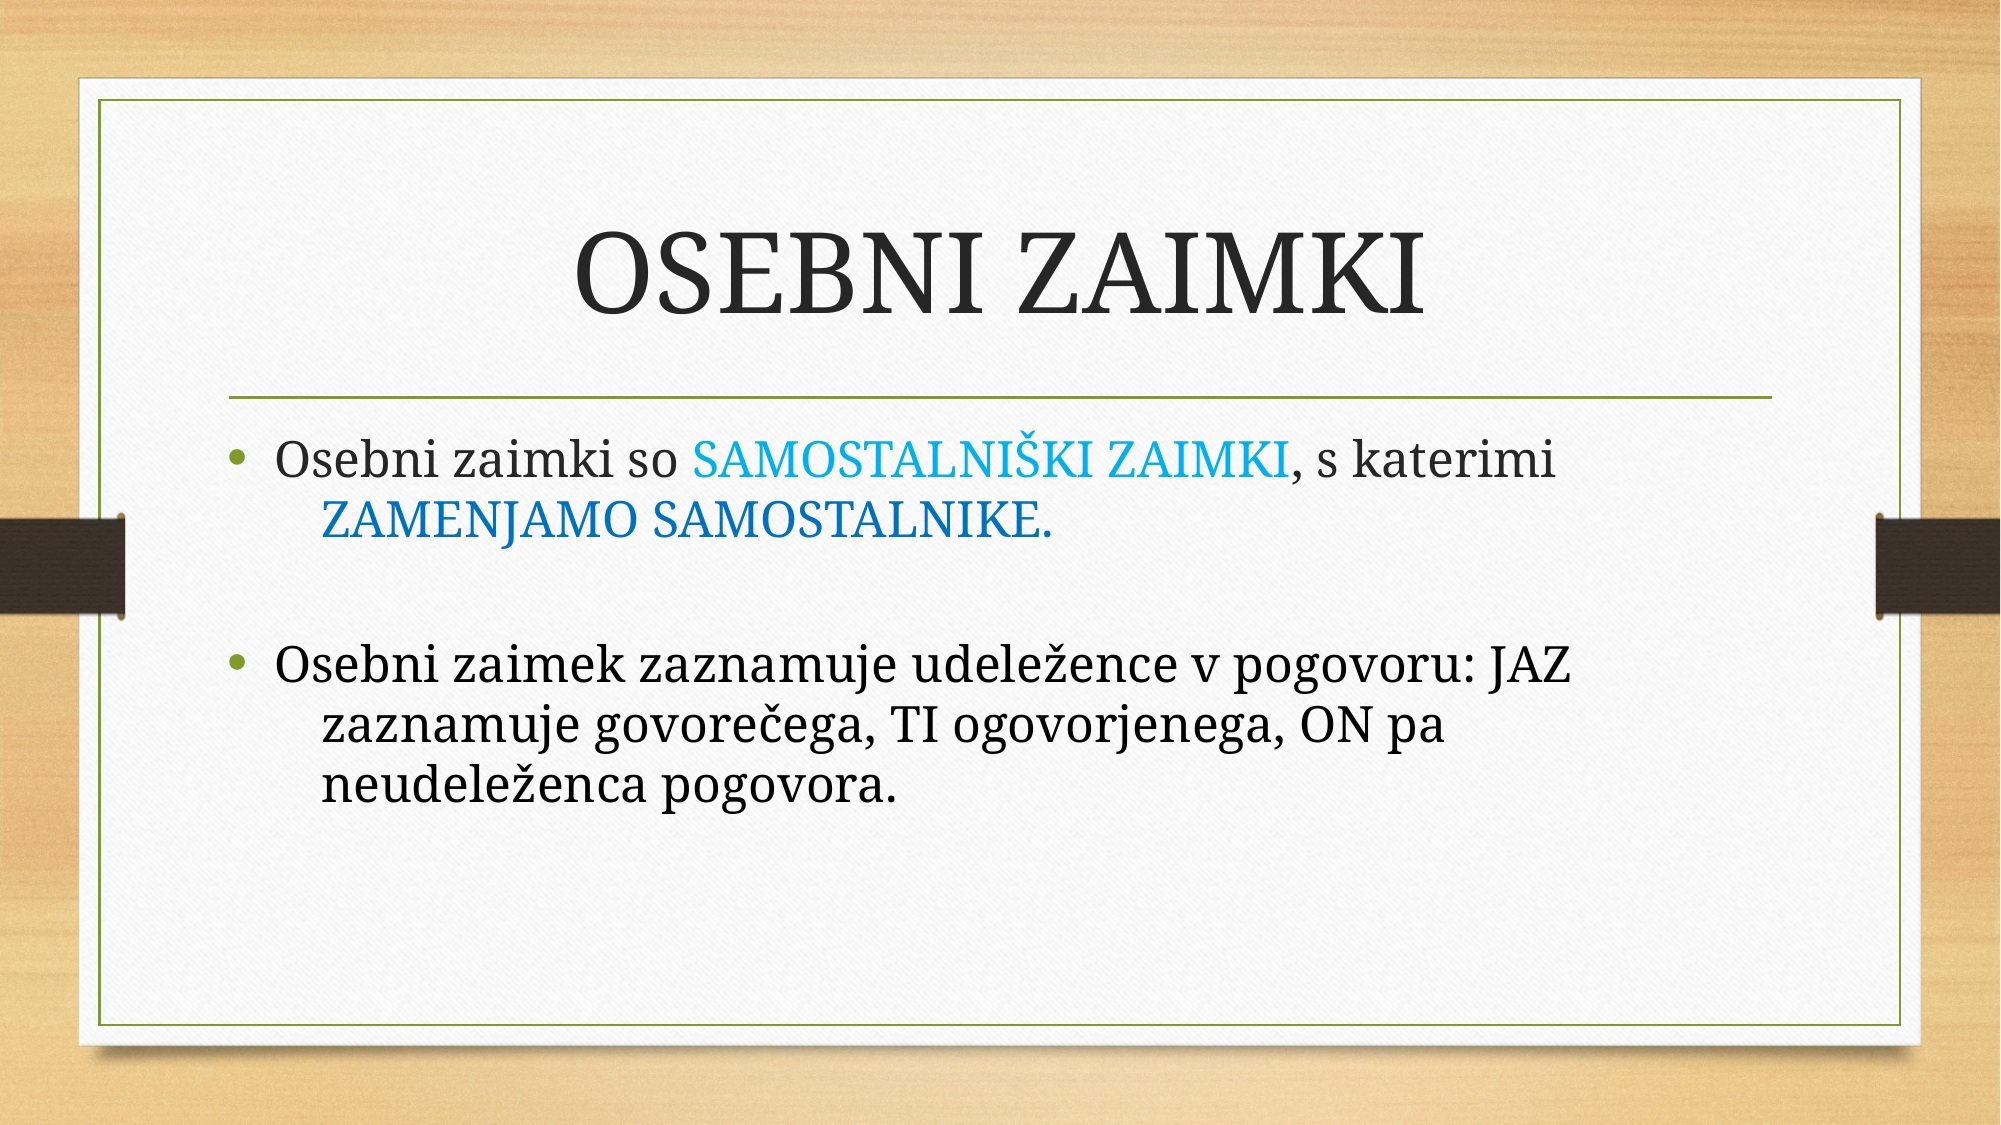

# OSEBNI ZAIMKI
Osebni zaimki so SAMOSTALNIŠKI ZAIMKI, s katerimi ZAMENJAMO SAMOSTALNIKE.
Osebni zaimek zaznamuje udeležence v pogovoru: JAZ zaznamuje govorečega, TI ogovorjenega, ON pa neudeleženca pogovora.